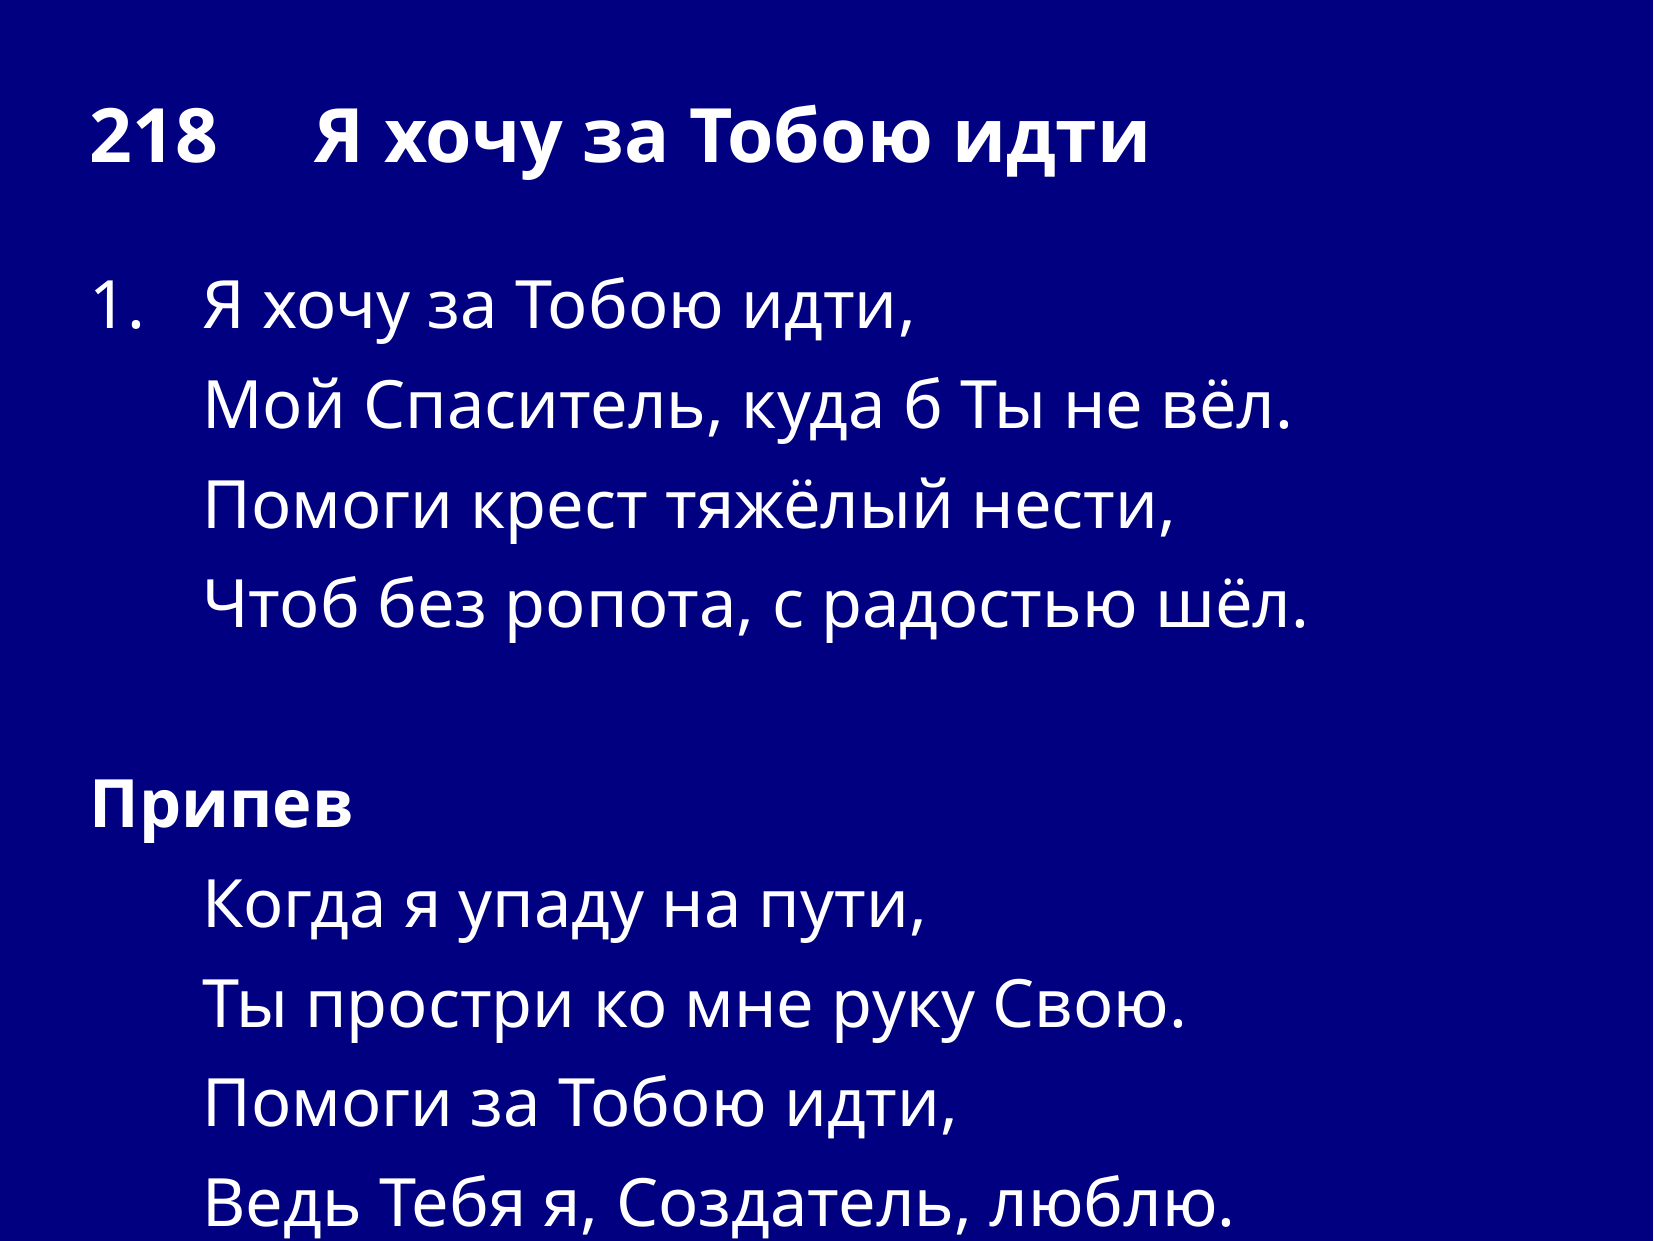

218	Я хочу за Тобою идти
1.	Я хочу за Тобою идти,
	Мой Спаситель, куда б Ты не вёл.
	Помоги крест тяжёлый нести,
	Чтоб без ропота, с радостью шёл.
Припев
	Когда я упаду на пути,
	Ты простри ко мне руку Свою.
	Помоги за Тобою идти,
	Ведь Тебя я, Создатель, люблю.